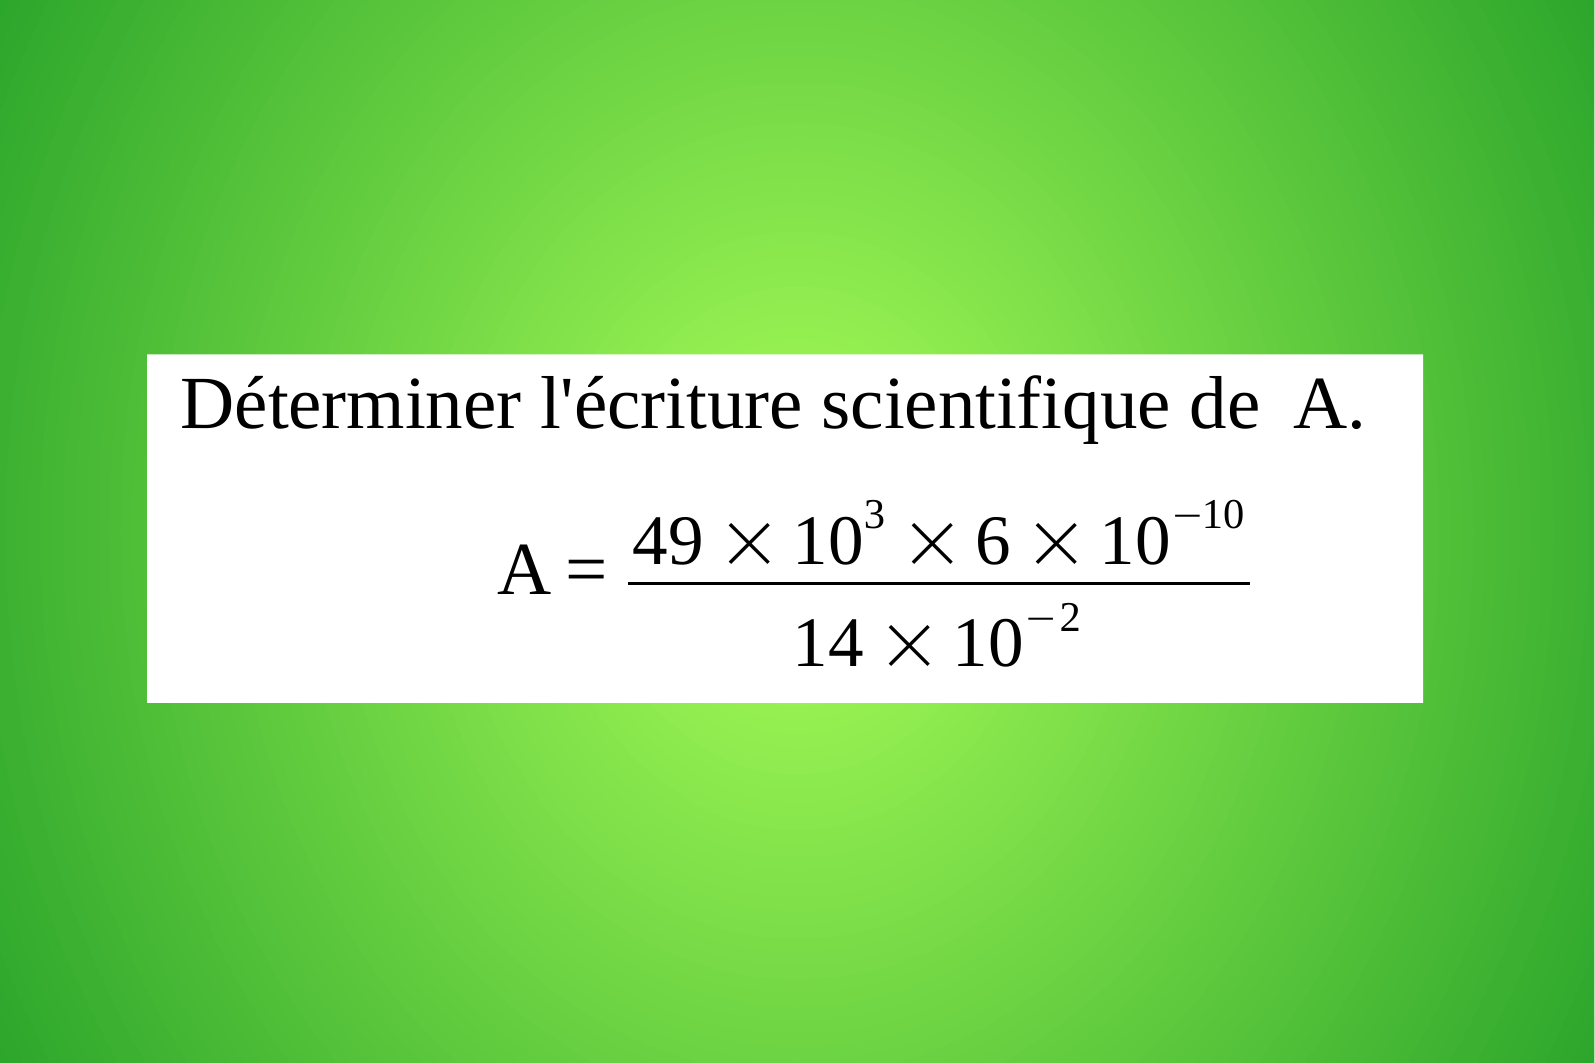

Déterminer l'écriture scientifique de  A.
A =